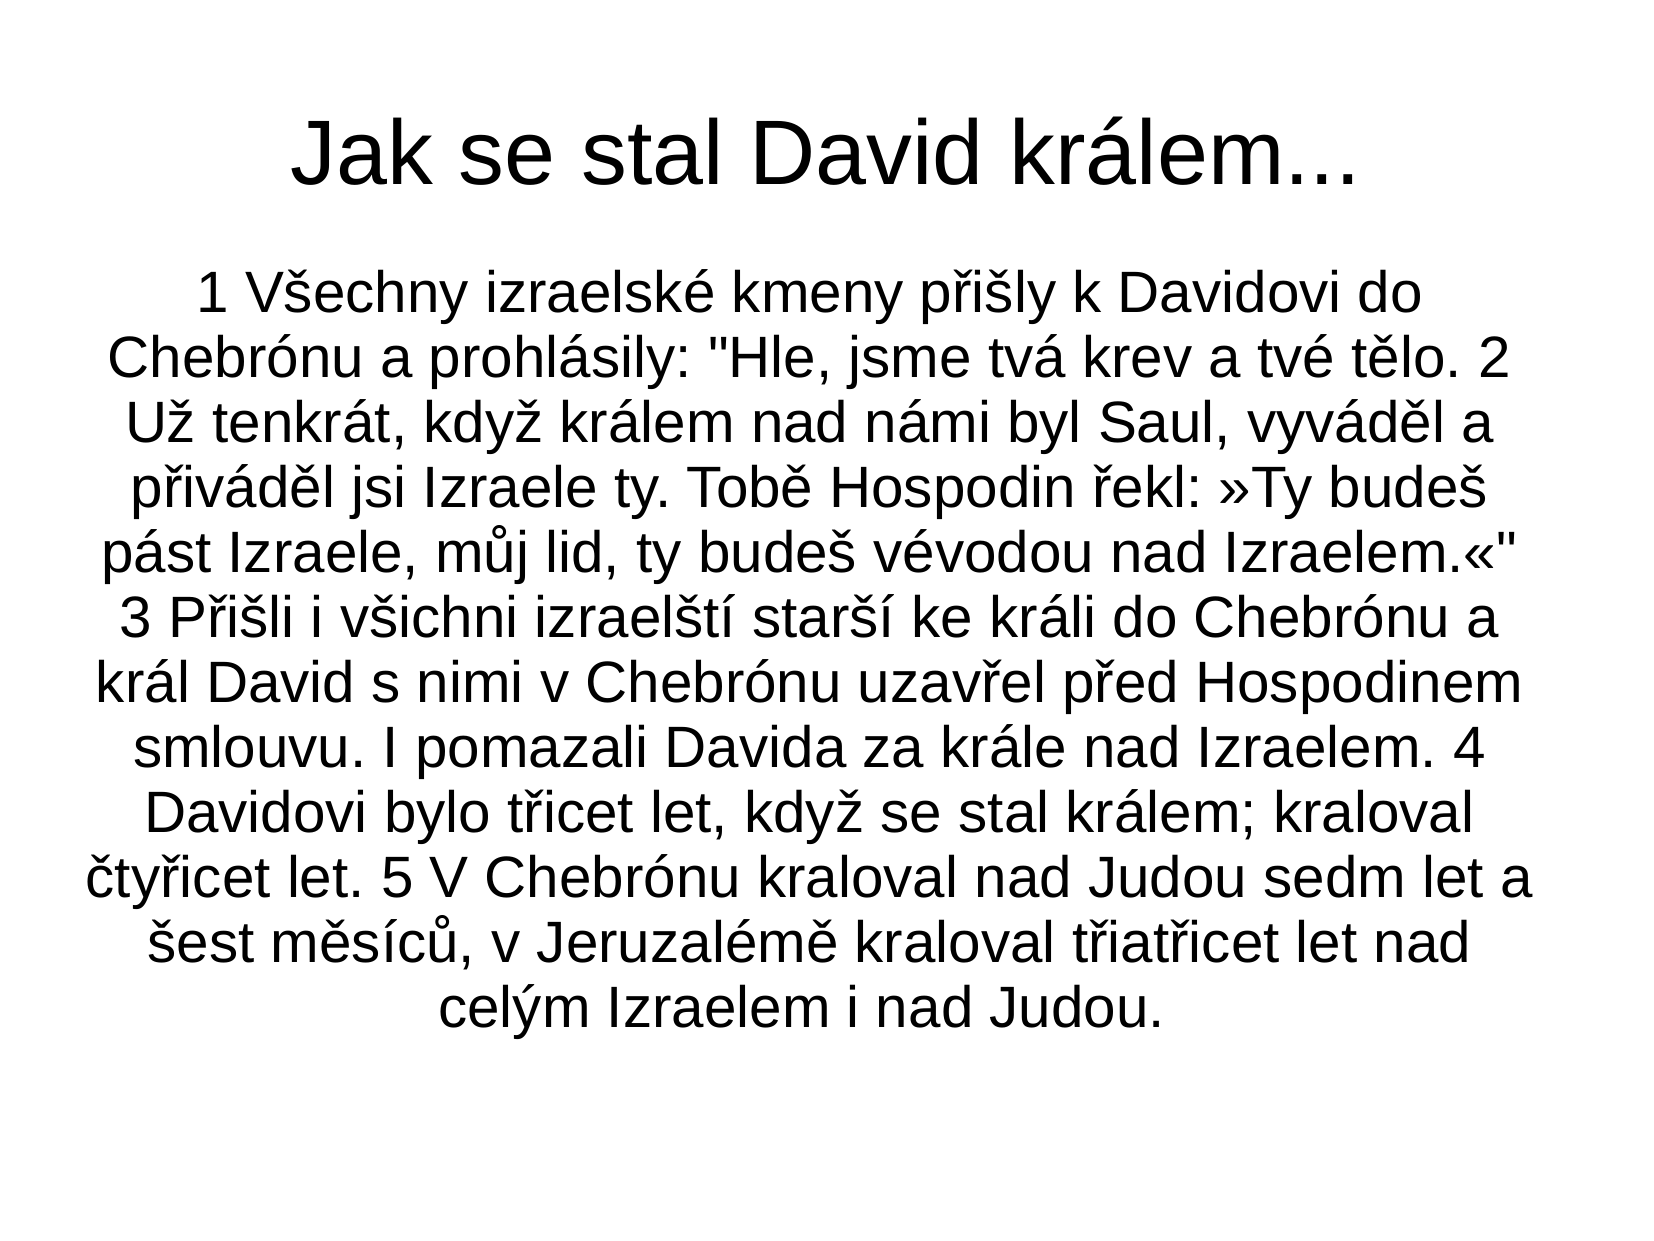

# Jak se stal David králem...
1 Všechny izraelské kmeny přišly k Davidovi do Chebrónu a prohlásily: "Hle, jsme tvá krev a tvé tělo. 2 Už tenkrát, když králem nad námi byl Saul, vyváděl a přiváděl jsi Izraele ty. Tobě Hospodin řekl: »Ty budeš pást Izraele, můj lid, ty budeš vévodou nad Izraelem.«" 3 Přišli i všichni izraelští starší ke králi do Chebrónu a král David s nimi v Chebrónu uzavřel před Hospodinem smlouvu. I pomazali Davida za krále nad Izraelem. 4 Davidovi bylo třicet let, když se stal králem; kraloval čtyřicet let. 5 V Chebrónu kraloval nad Judou sedm let a šest měsíců, v Jeruzalémě kraloval třiatřicet let nad celým Izraelem i nad Judou.